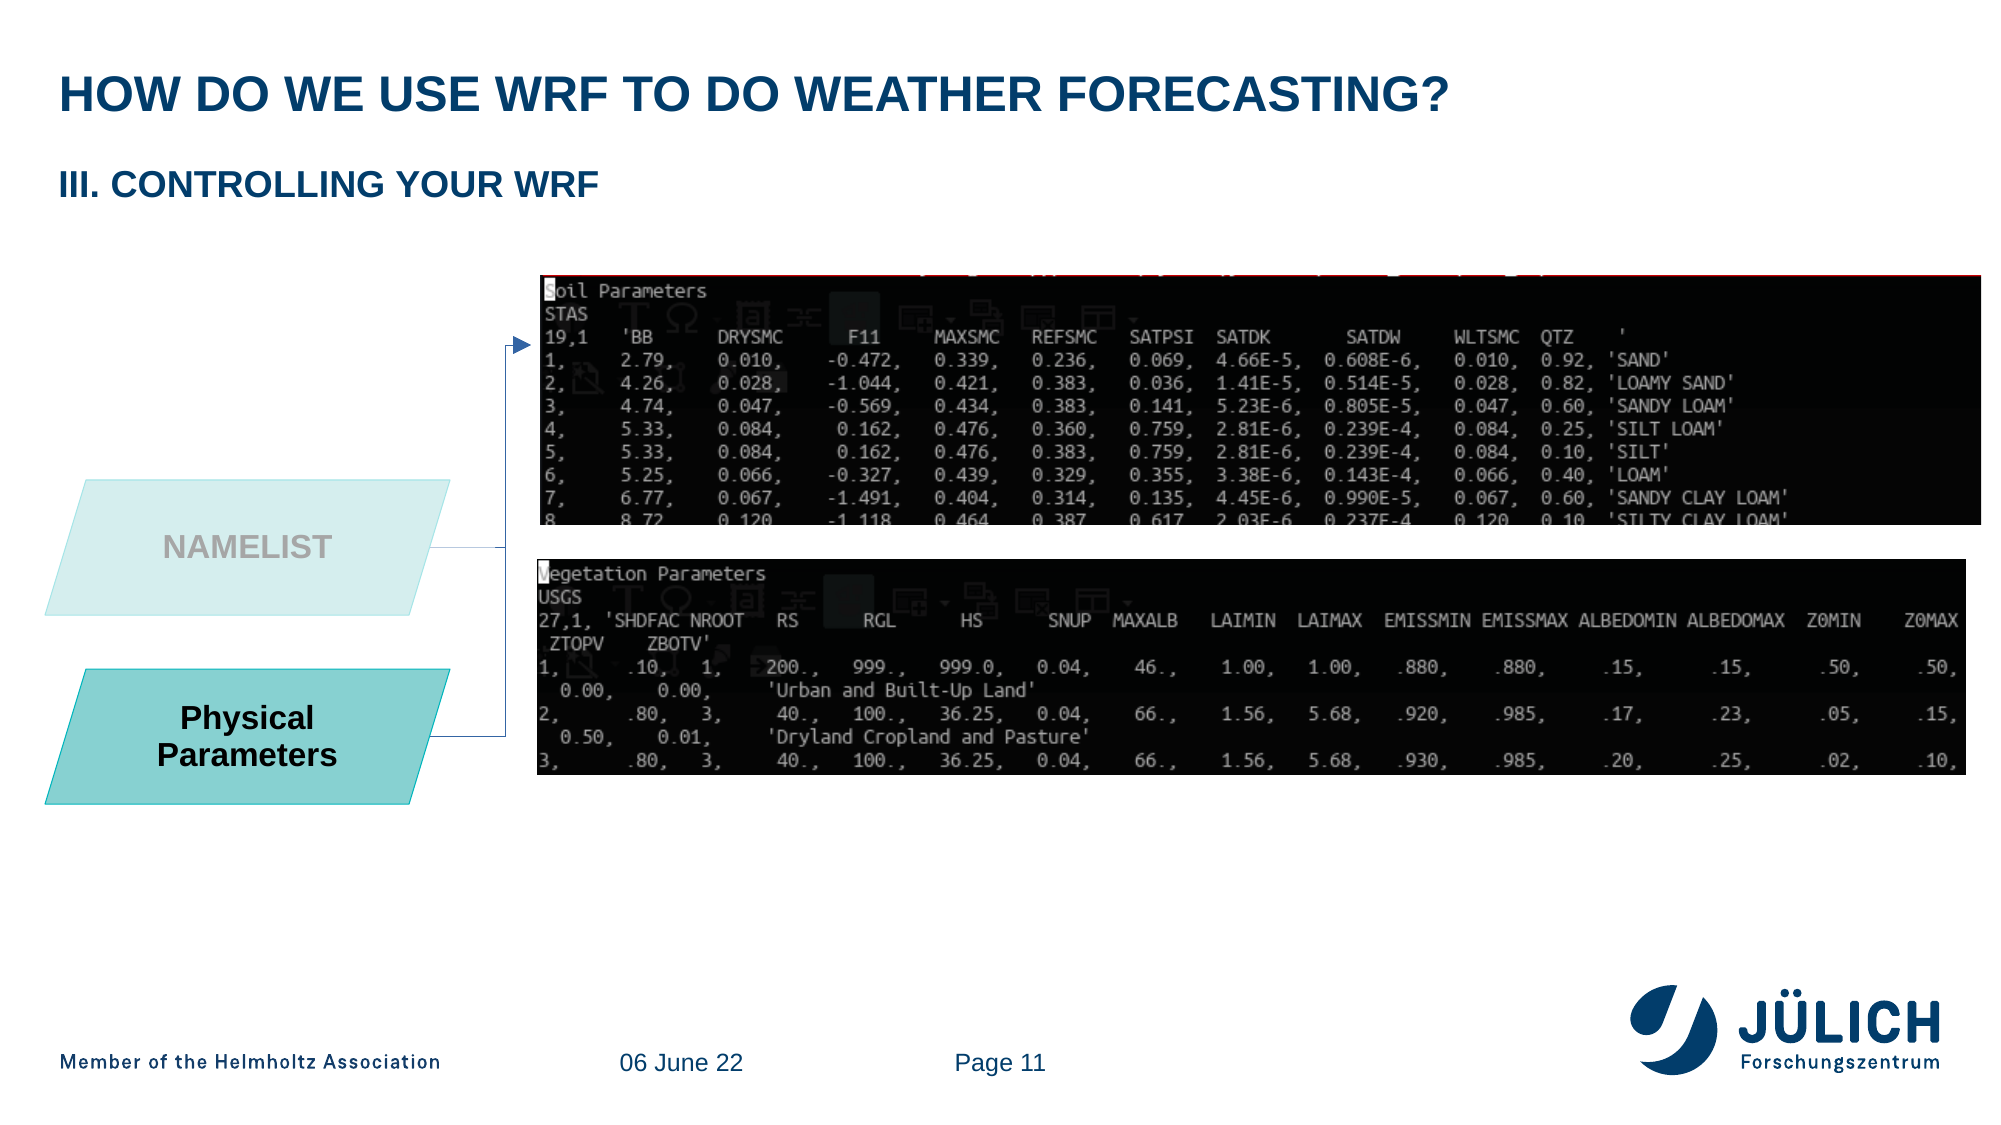

# How do we use WRF to do weather forecasting?
III. CONTROLLING YOUR WRF
NAMELIST
Physical
Parameters
06 June 22
Page